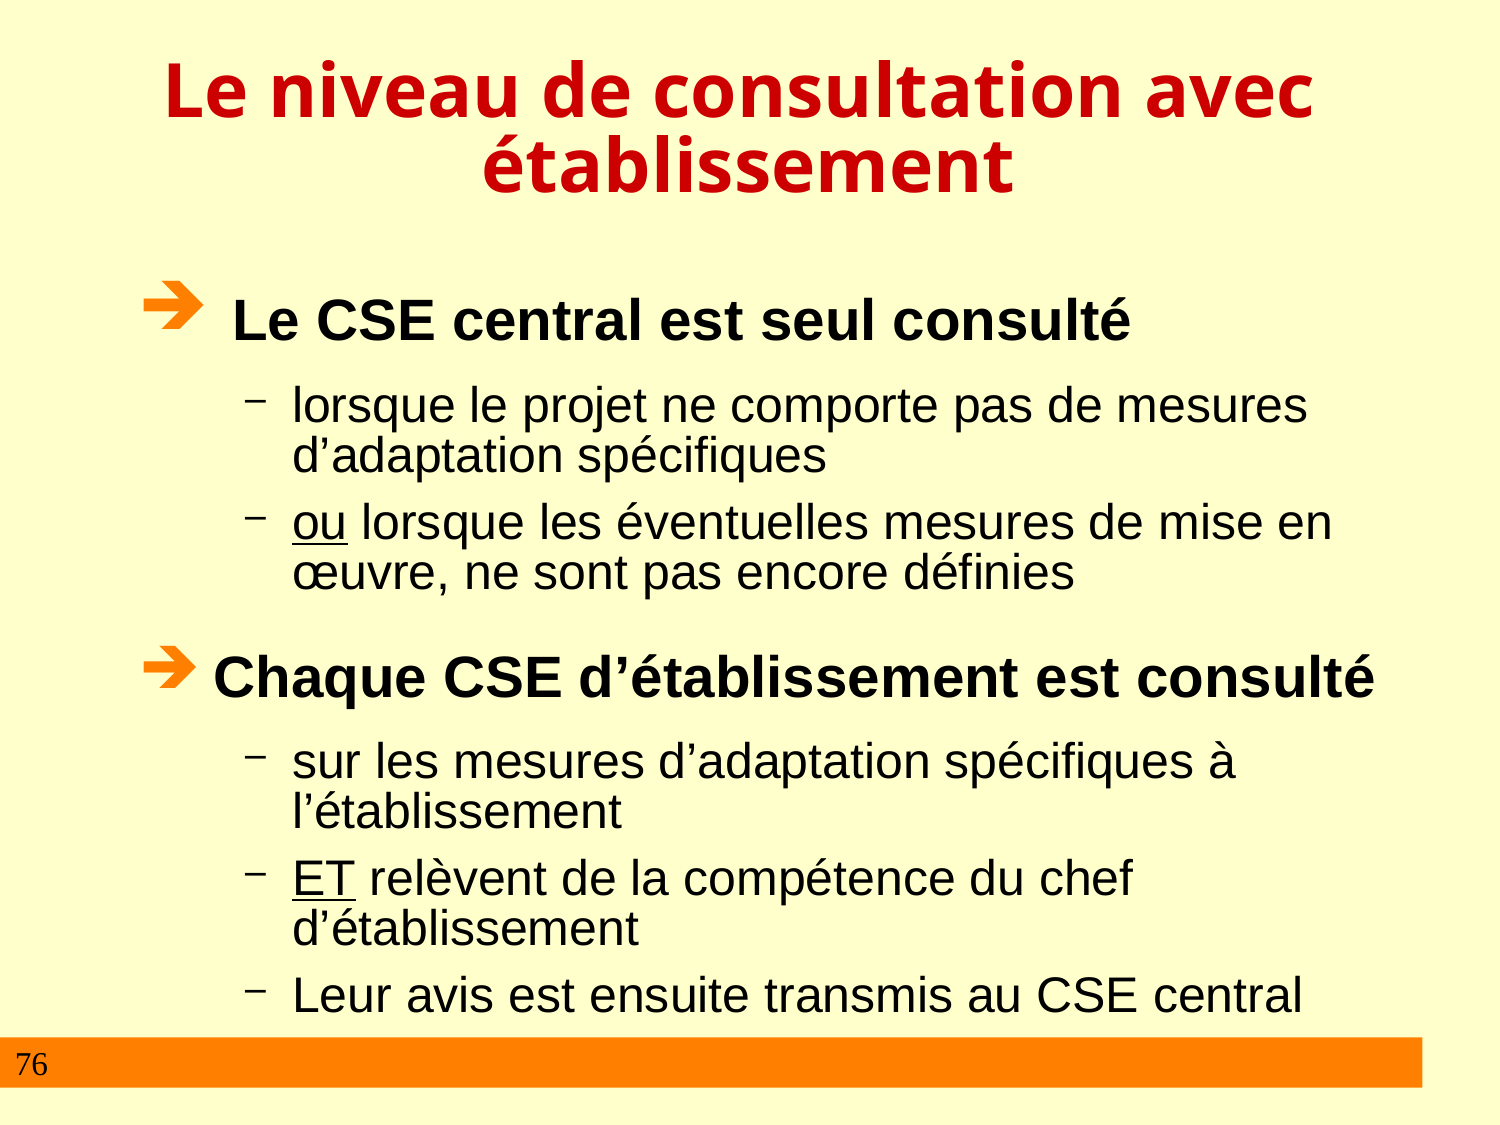

# Le niveau de consultation avec établissement
 Le CSE central est seul consulté
lorsque le projet ne comporte pas de mesures d’adaptation spécifiques
ou lorsque les éventuelles mesures de mise en œuvre, ne sont pas encore définies
Chaque CSE d’établissement est consulté
sur les mesures d’adaptation spécifiques à l’établissement
ET relèvent de la compétence du chef d’établissement
Leur avis est ensuite transmis au CSE central